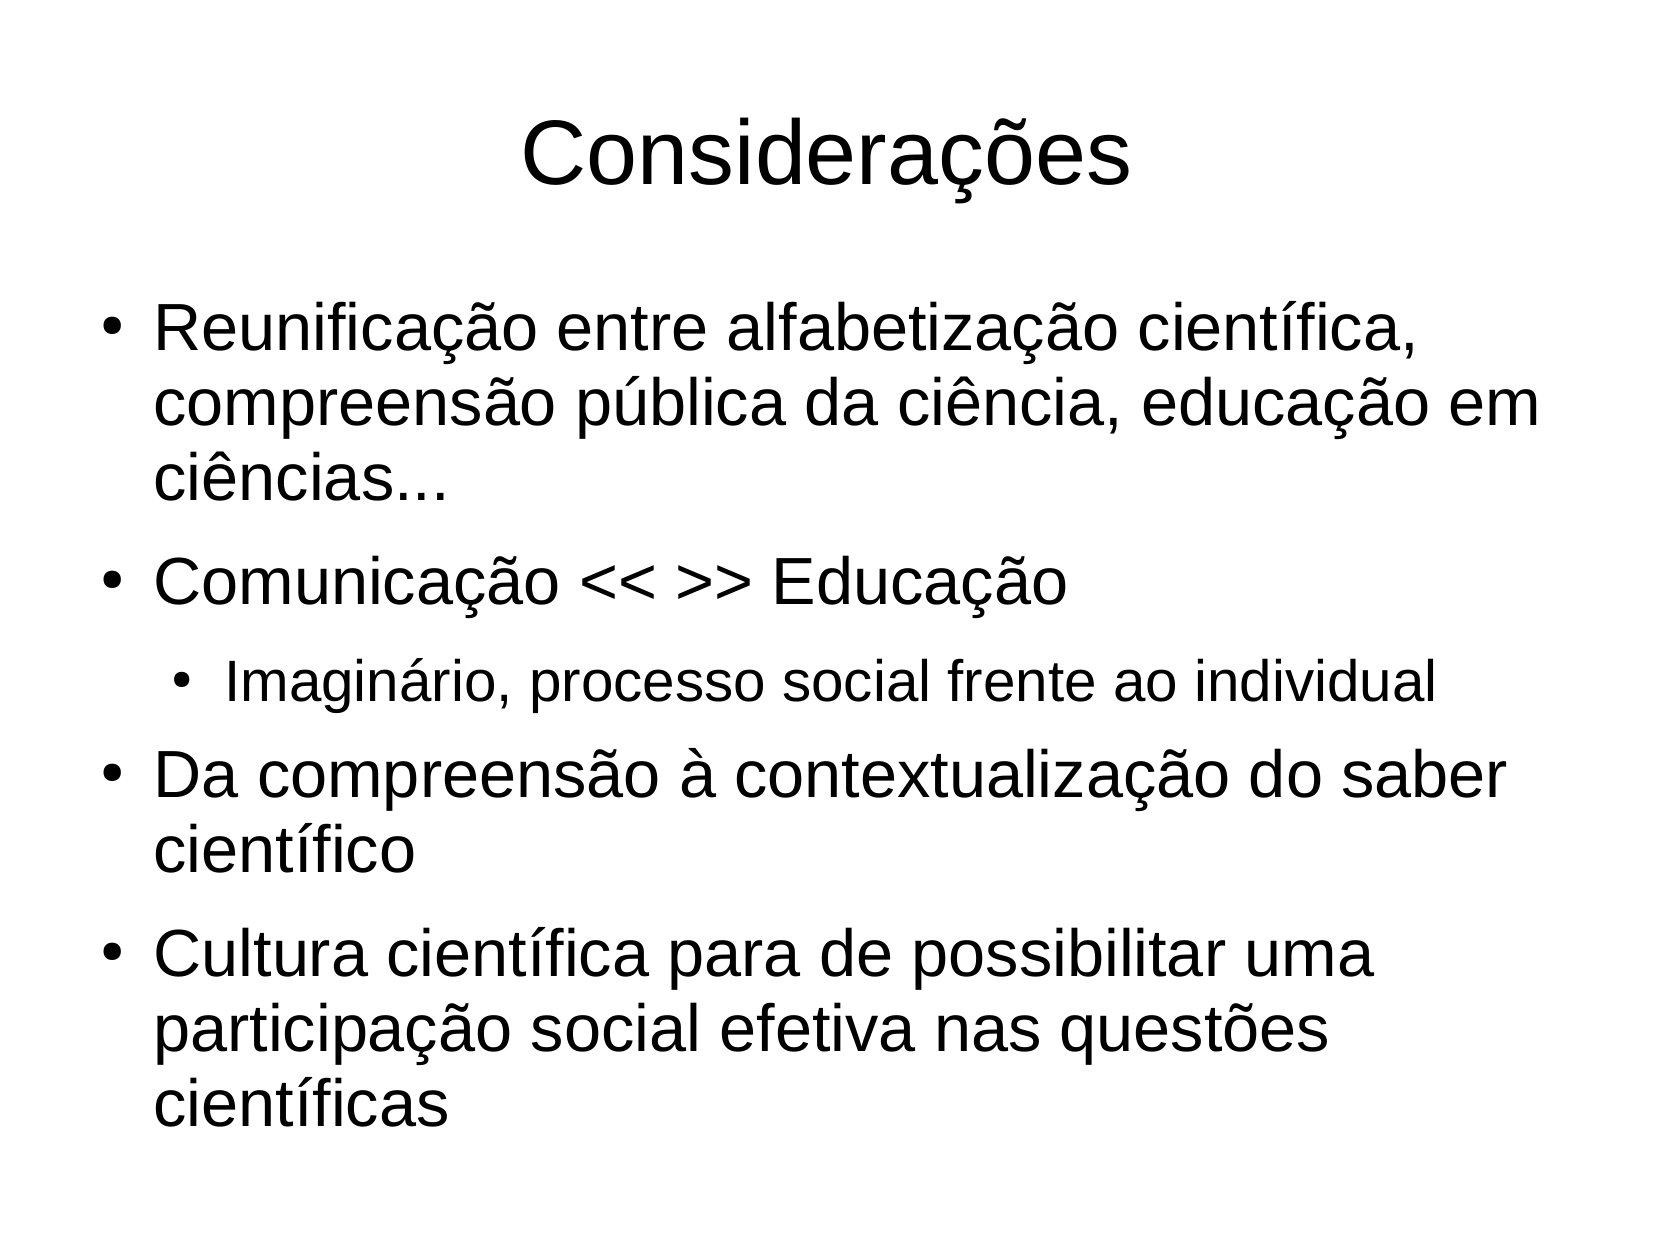

# Considerações
Reunificação entre alfabetização científica, compreensão pública da ciência, educação em ciências...
Comunicação << >> Educação
Imaginário, processo social frente ao individual
Da compreensão à contextualização do saber científico
Cultura científica para de possibilitar uma participação social efetiva nas questões científicas